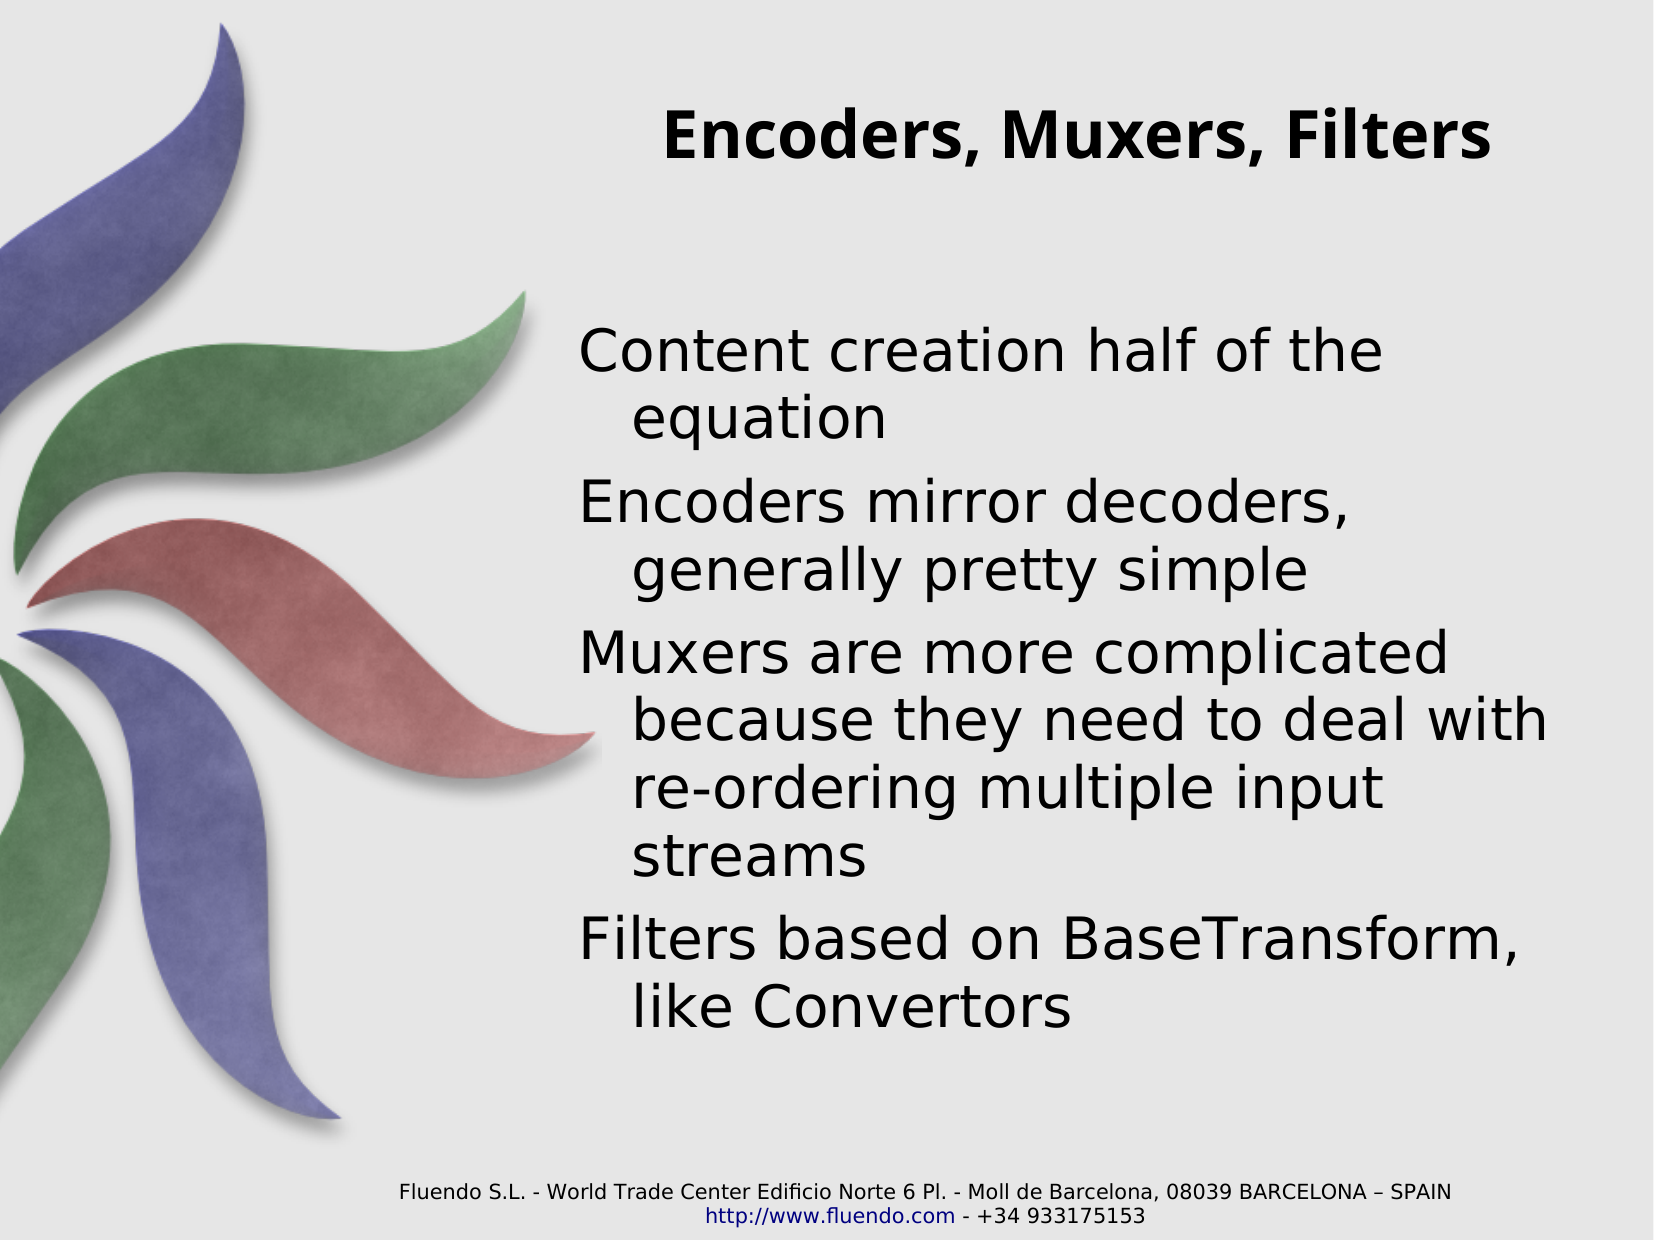

# Encoders, Muxers, Filters
Content creation half of the equation
Encoders mirror decoders, generally pretty simple
Muxers are more complicated because they need to deal with re-ordering multiple input streams
Filters based on BaseTransform, like Convertors